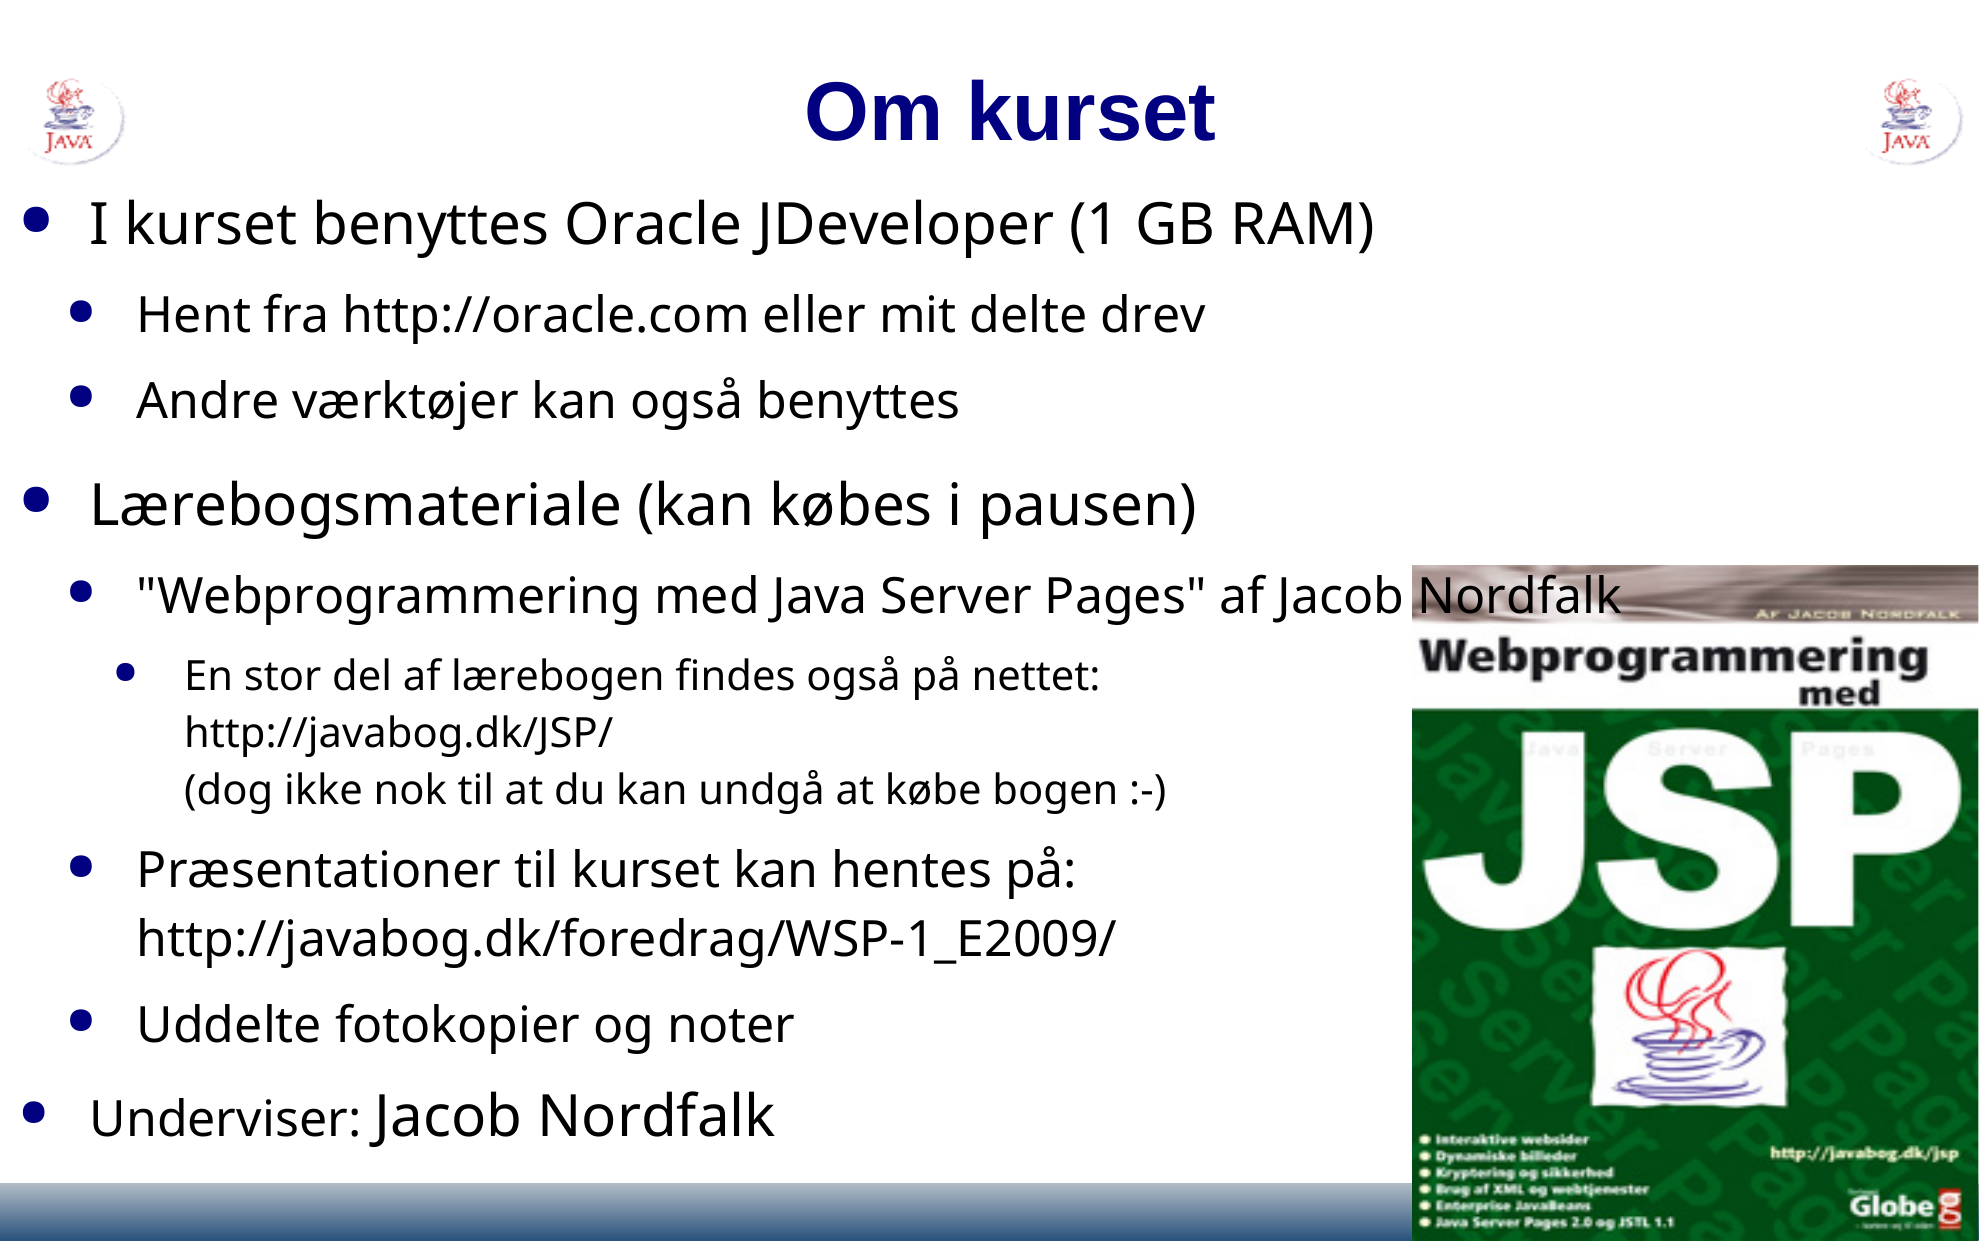

# Om kurset
I kurset benyttes Oracle JDeveloper (1 GB RAM)
Hent fra http://oracle.com eller mit delte drev
Andre værktøjer kan også benyttes
Lærebogsmateriale (kan købes i pausen)
"Webprogrammering med Java Server Pages" af Jacob Nordfalk
En stor del af lærebogen findes også på nettet:
http://javabog.dk/JSP/
(dog ikke nok til at du kan undgå at købe bogen :-)
Præsentationer til kurset kan hentes på:
http://javabog.dk/foredrag/WSP-1_E2009/
Uddelte fotokopier og noter
Underviser: Jacob Nordfalk